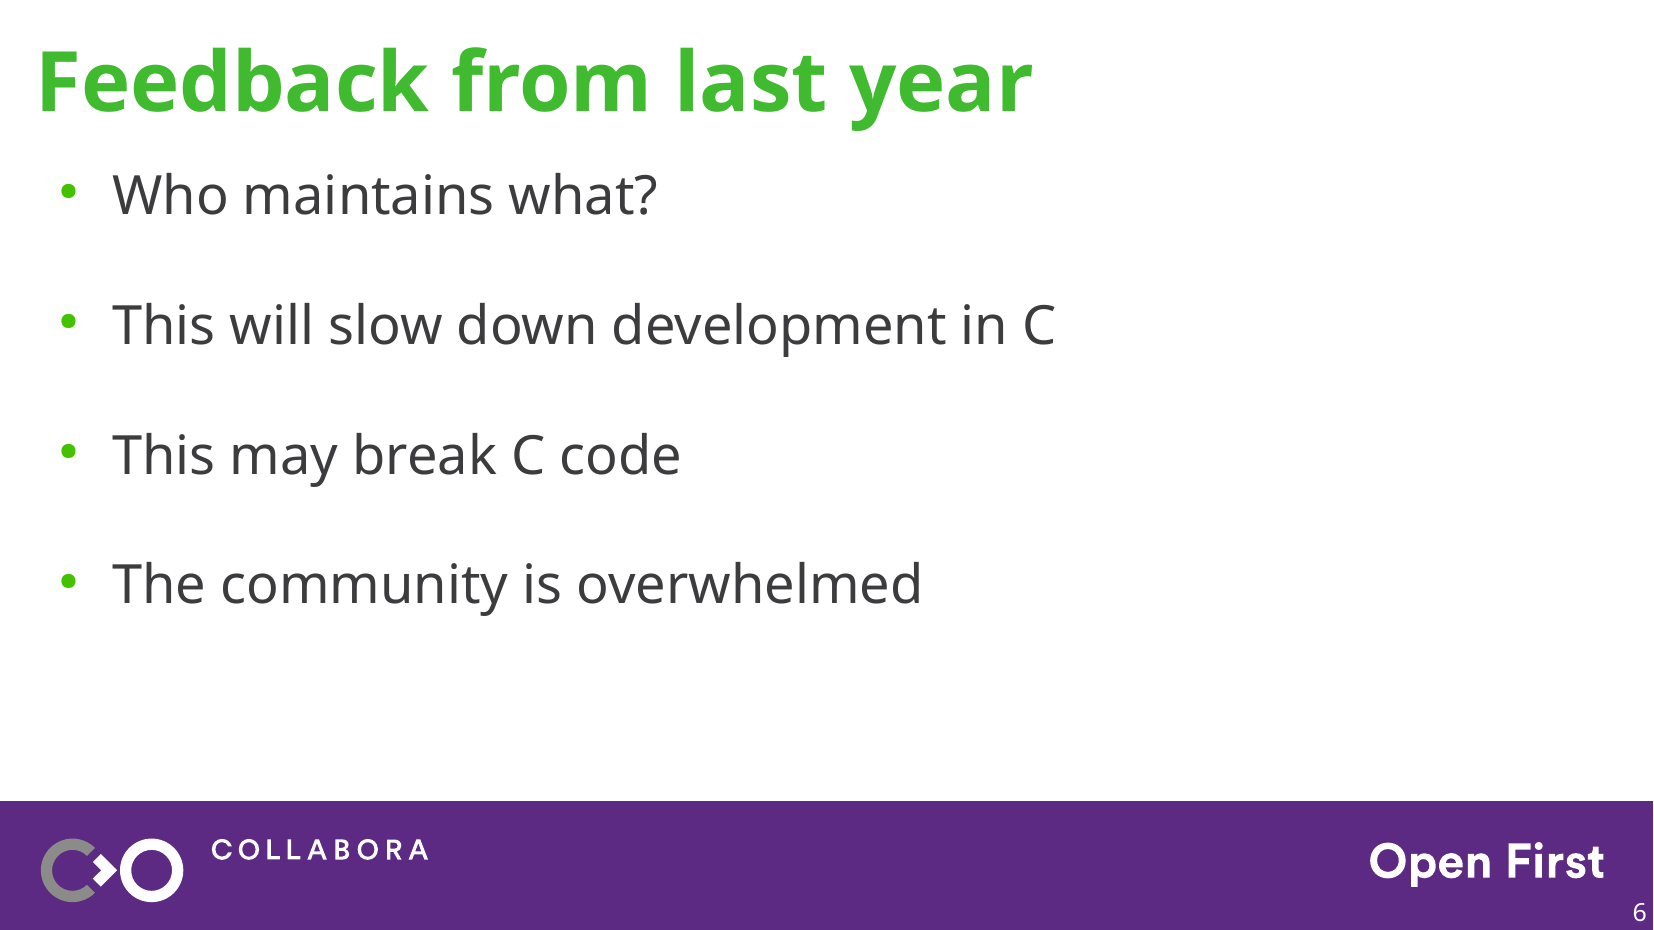

# Feedback from last year
Who maintains what?
This will slow down development in C
This may break C code
The community is overwhelmed